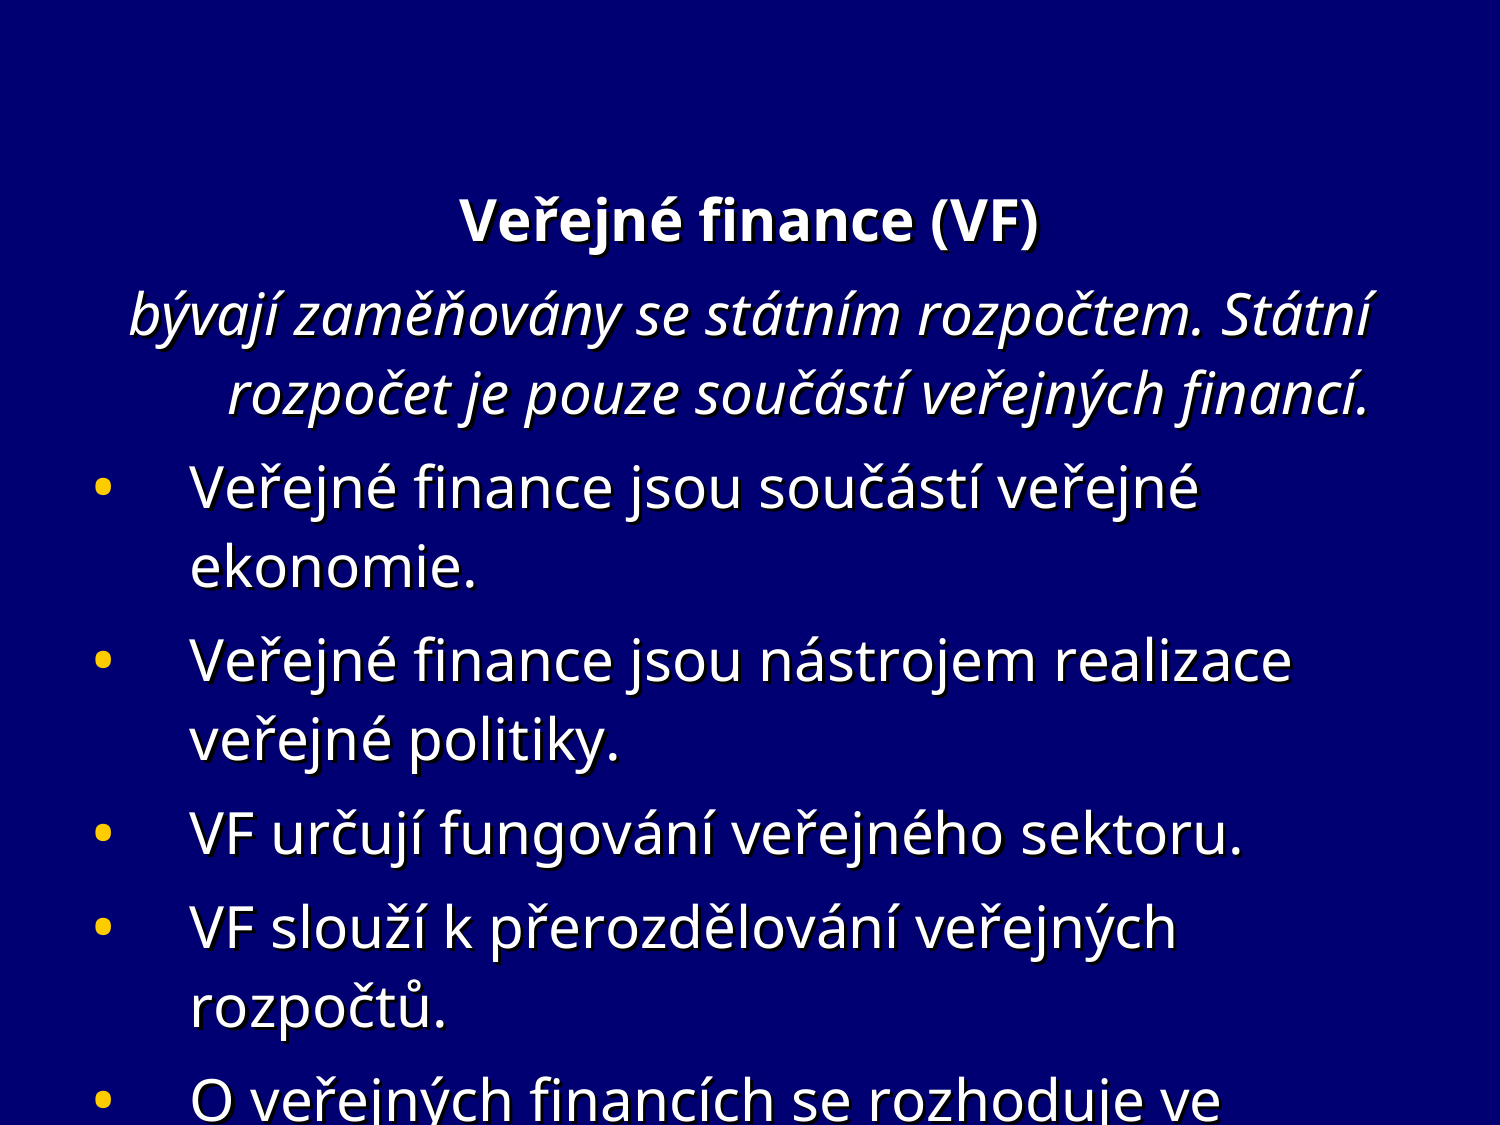

# Veřejné finance (VF)
bývají zaměňovány se státním rozpočtem. Státní rozpočet je pouze součástí veřejných financí.
Veřejné finance jsou součástí veřejné ekonomie.
Veřejné finance jsou nástrojem realizace veřejné politiky.
VF určují fungování veřejného sektoru.
VF slouží k přerozdělování veřejných rozpočtů.
O veřejných financích se rozhoduje ve veřejné správě.
VF podléhají veřejné volbě.